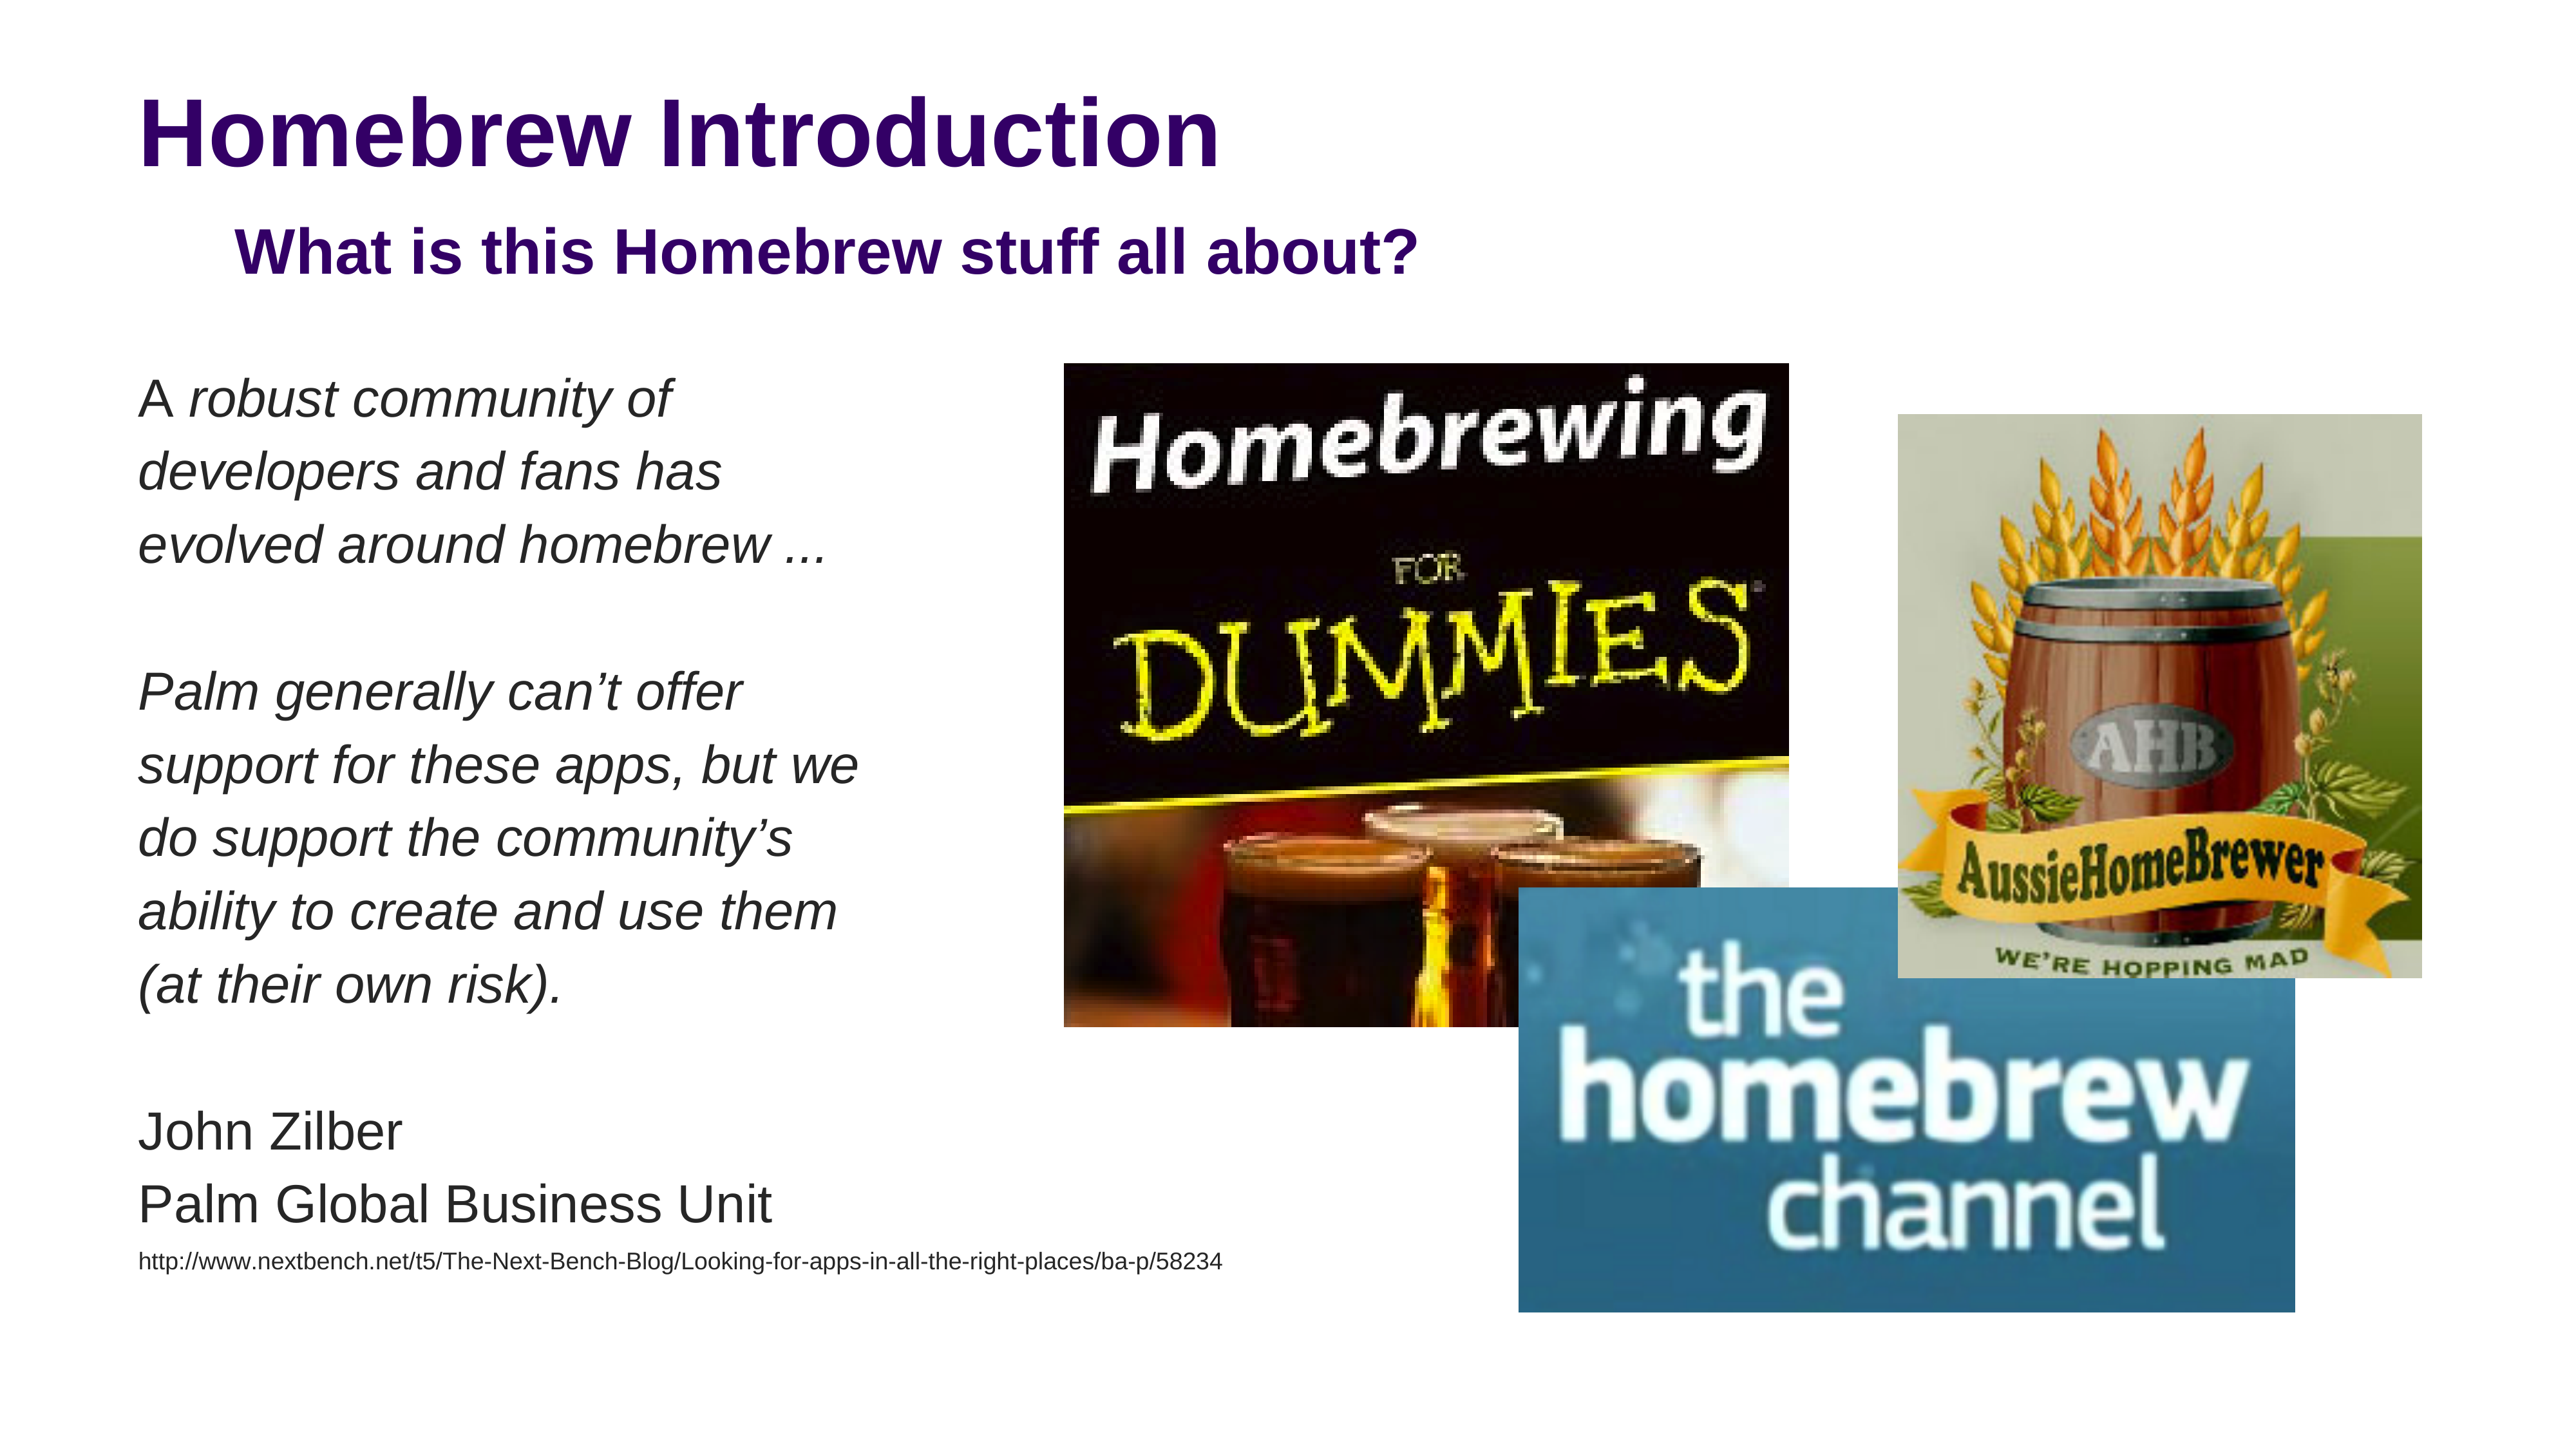

# Homebrew Introduction What is this Homebrew stuff all about?
A robust community of
developers and fans has
evolved around homebrew ...
Palm generally can’t offer
support for these apps, but we
do support the community’s
ability to create and use them
(at their own risk).
John Zilber
Palm Global Business Unit
http://www.nextbench.net/t5/The-Next-Bench-Blog/Looking-for-apps-in-all-the-right-places/ba-p/58234